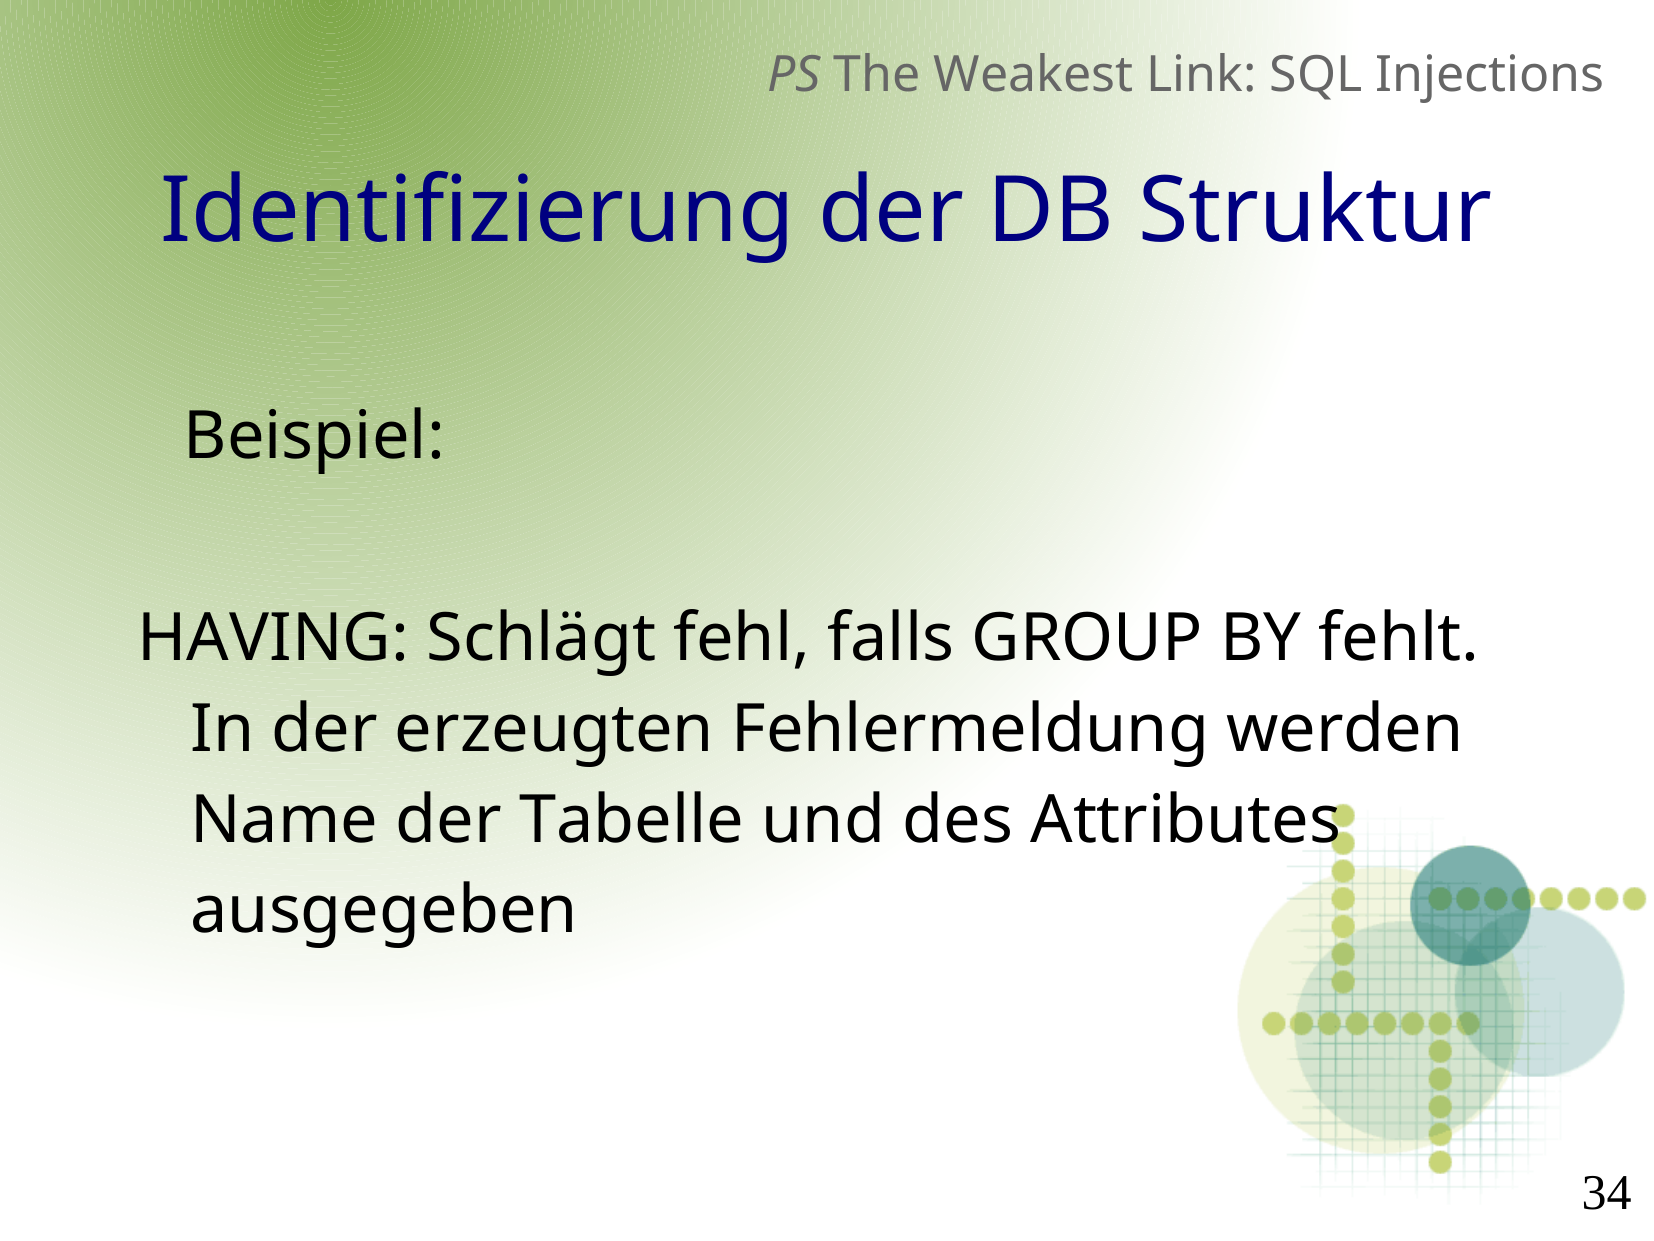

# Identifizierung der DB Struktur
Beispiel:
HAVING: Schlägt fehl, falls GROUP BY fehlt. In der erzeugten Fehlermeldung werden Name der Tabelle und des Attributes ausgegeben